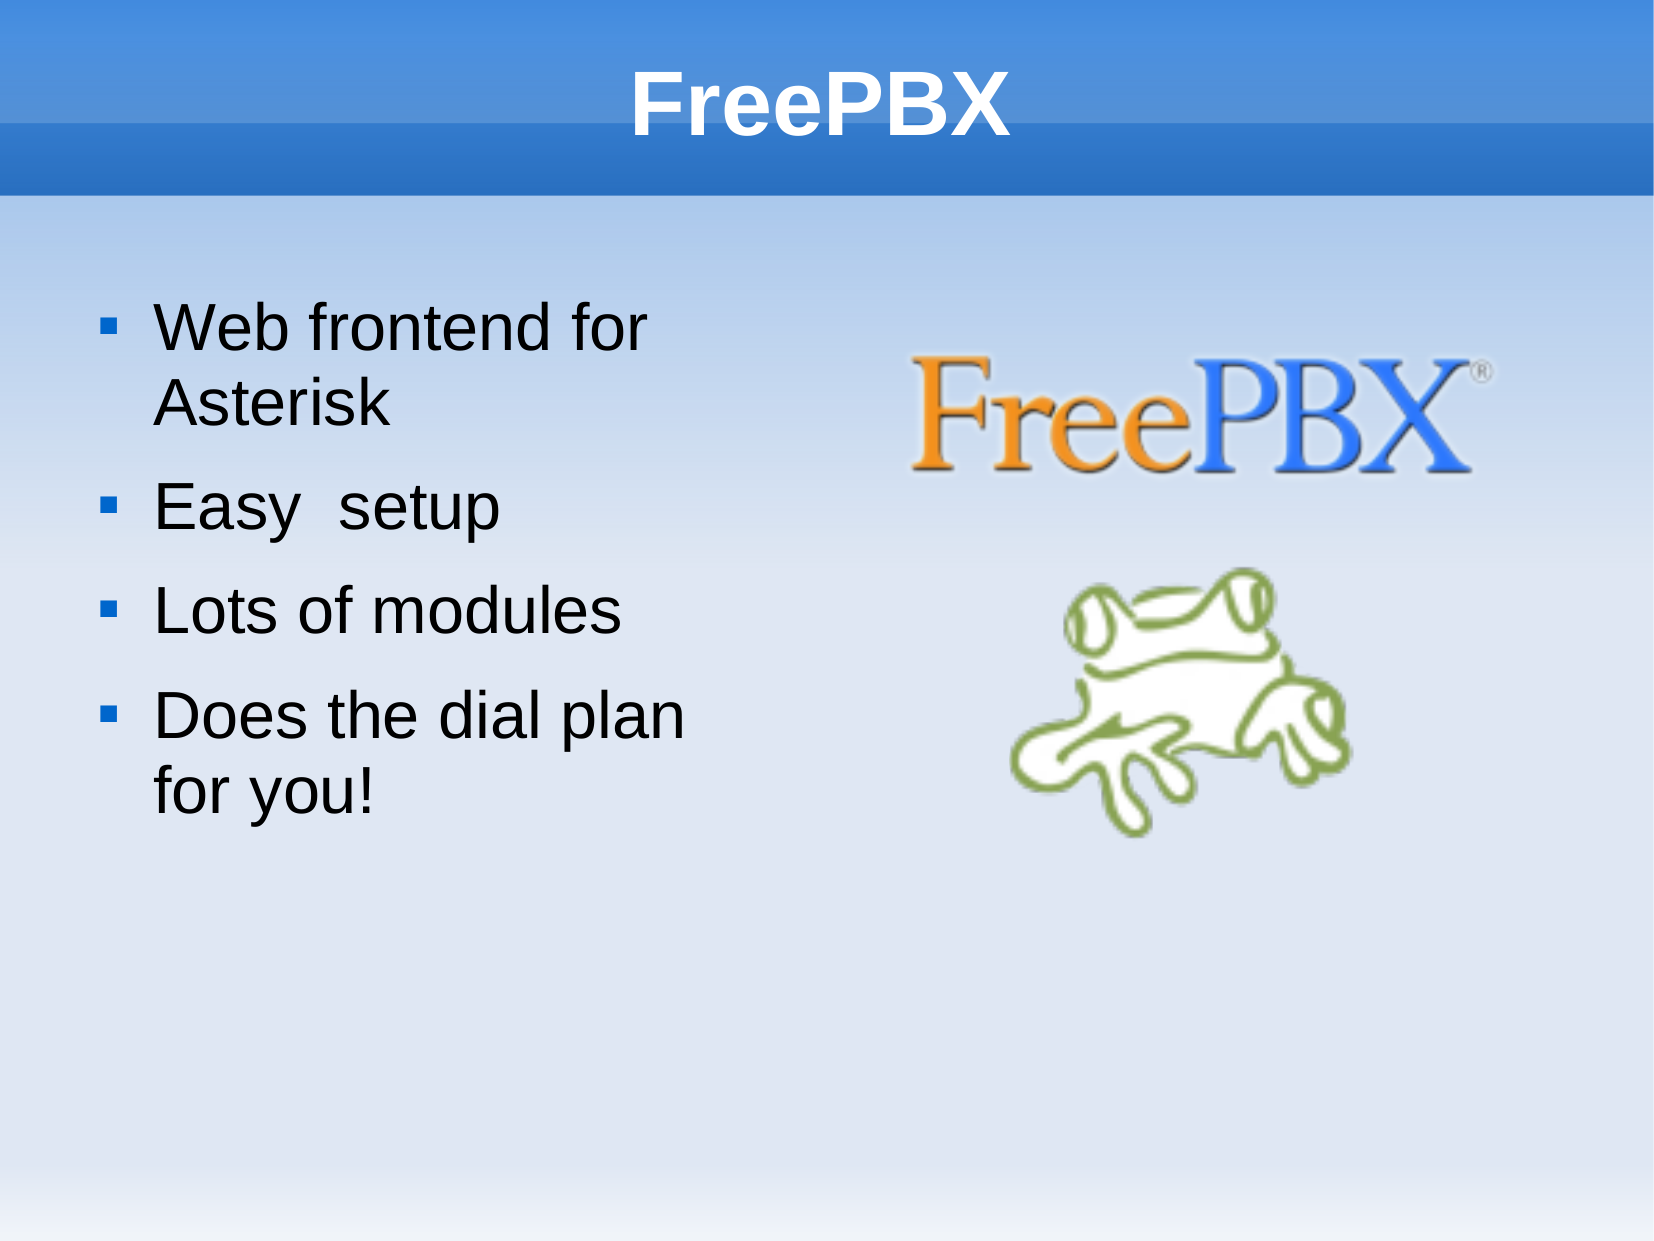

# FreePBX
Web frontend for Asterisk
Easy setup
Lots of modules
Does the dial plan for you!